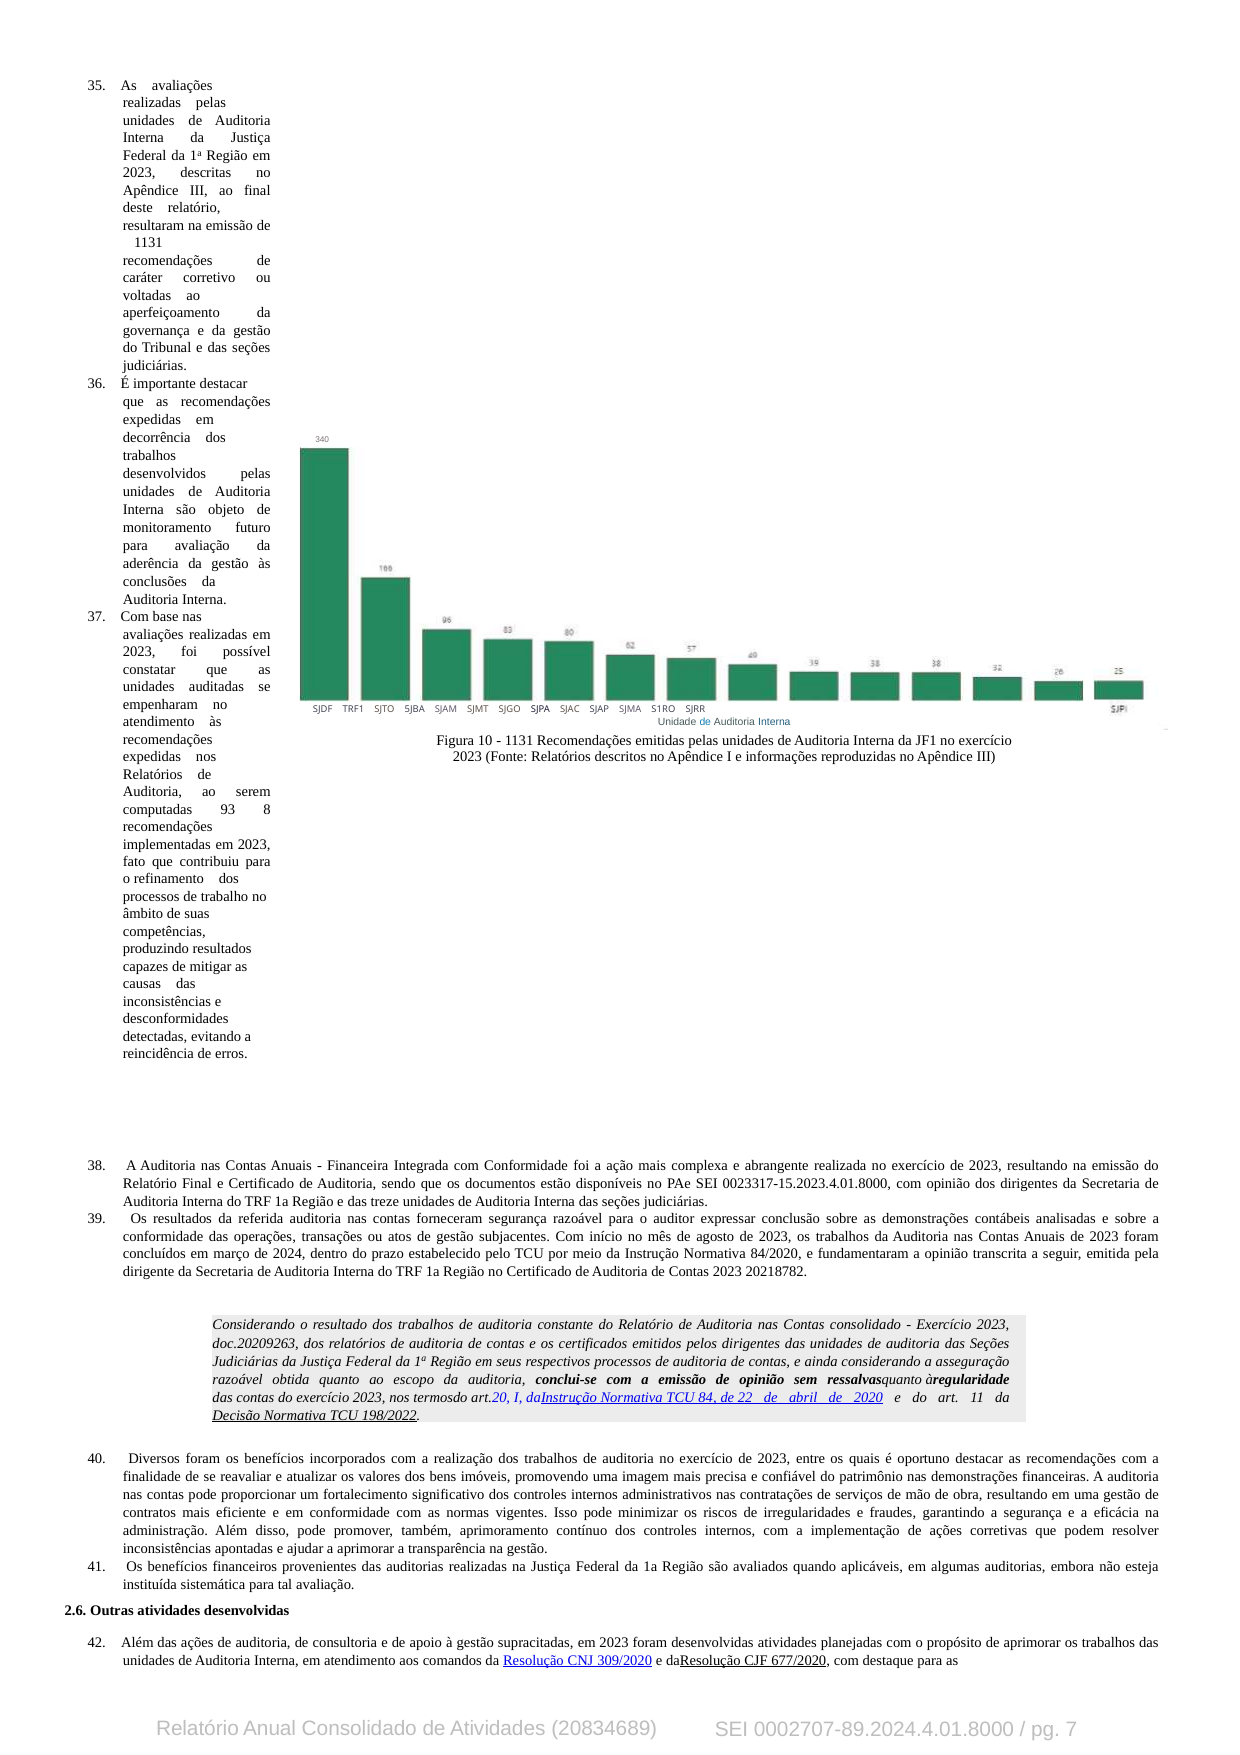

35. As avaliações
realizadas pelas
unidades de Auditoria Interna da Justiça Federal da 1a Região em 2023, descritas no Apêndice III, ao final deste relatório,
resultaram na emissão de 1131
recomendações de caráter corretivo ou voltadas ao
aperfeiçoamento da governança e da gestão do Tribunal e das seções judiciárias.
36. É importante destacar
que as recomendações expedidas em
decorrência dos
trabalhos
desenvolvidos pelas unidades de Auditoria Interna são objeto de monitoramento futuro para avaliação da aderência da gestão às conclusões da
Auditoria Interna.
37. Com base nas
avaliações realizadas em 2023, foi possível constatar que as unidades auditadas se empenharam no
atendimento às
recomendações expedidas nos
Relatórios de
Auditoria, ao serem computadas 93 8 recomendações implementadas em 2023, fato que contribuiu para o refinamento dos
processos de trabalho no âmbito de suas competências, produzindo resultados capazes de mitigar as causas das
inconsistências e desconformidades detectadas, evitando a reincidência de erros.
340
SJDF TRF1 SJTO 5JBA SJAM SJMT SJGO SJPA SJAC SJAP SJMA S1RO SJRR
Unidade de Auditoria Interna
Figura 10 - 1131 Recomendações emitidas pelas unidades de Auditoria Interna da JF1 no exercício 2023 (Fonte: Relatórios descritos no Apêndice I e informações reproduzidas no Apêndice III)
38. A Auditoria nas Contas Anuais - Financeira Integrada com Conformidade foi a ação mais complexa e abrangente realizada no exercício de 2023, resultando na emissão do Relatório Final e Certificado de Auditoria, sendo que os documentos estão disponíveis no PAe SEI 0023317-15.2023.4.01.8000, com opinião dos dirigentes da Secretaria de Auditoria Interna do TRF 1a Região e das treze unidades de Auditoria Interna das seções judiciárias.
39. Os resultados da referida auditoria nas contas forneceram segurança razoável para o auditor expressar conclusão sobre as demonstrações contábeis analisadas e sobre a conformidade das operações, transações ou atos de gestão subjacentes. Com início no mês de agosto de 2023, os trabalhos da Auditoria nas Contas Anuais de 2023 foram concluídos em março de 2024, dentro do prazo estabelecido pelo TCU por meio da Instrução Normativa 84/2020, e fundamentaram a opinião transcrita a seguir, emitida pela dirigente da Secretaria de Auditoria Interna do TRF 1a Região no Certificado de Auditoria de Contas 2023 20218782.
Considerando o resultado dos trabalhos de auditoria constante do Relatório de Auditoria nas Contas consolidado - Exercício 2023, doc.20209263, dos relatórios de auditoria de contas e os certificados emitidos pelos dirigentes das unidades de auditoria das Seções Judiciárias da Justiça Federal da 1a Região em seus respectivos processos de auditoria de contas, e ainda considerando a asseguração razoável obtida quanto ao escopo da auditoria, conclui-se com a emissão de opinião sem ressalvasquanto àregularidadedas contas do exercício 2023, nos termosdo art.20, I, daInstrução Normativa TCU 84, de 22 de abril de 2020 e do art. 11 daDecisão Normativa TCU 198/2022.
40. Diversos foram os benefícios incorporados com a realização dos trabalhos de auditoria no exercício de 2023, entre os quais é oportuno destacar as recomendações com a finalidade de se reavaliar e atualizar os valores dos bens imóveis, promovendo uma imagem mais precisa e confiável do patrimônio nas demonstrações financeiras. A auditoria nas contas pode proporcionar um fortalecimento significativo dos controles internos administrativos nas contratações de serviços de mão de obra, resultando em uma gestão de contratos mais eficiente e em conformidade com as normas vigentes. Isso pode minimizar os riscos de irregularidades e fraudes, garantindo a segurança e a eficácia na administração. Além disso, pode promover, também, aprimoramento contínuo dos controles internos, com a implementação de ações corretivas que podem resolver inconsistências apontadas e ajudar a aprimorar a transparência na gestão.
41. Os benefícios financeiros provenientes das auditorias realizadas na Justiça Federal da 1a Região são avaliados quando aplicáveis, em algumas auditorias, embora não esteja instituída sistemática para tal avaliação.
2.6. Outras atividades desenvolvidas
42. Além das ações de auditoria, de consultoria e de apoio à gestão supracitadas, em 2023 foram desenvolvidas atividades planejadas com o propósito de aprimorar os trabalhos das unidades de Auditoria Interna, em atendimento aos comandos da Resolução CNJ 309/2020 e daResolução CJF 677/2020, com destaque para as
Relatório Anual Consolidado de Atividades (20834689)
SEI 0002707-89.2024.4.01.8000 / pg. 7